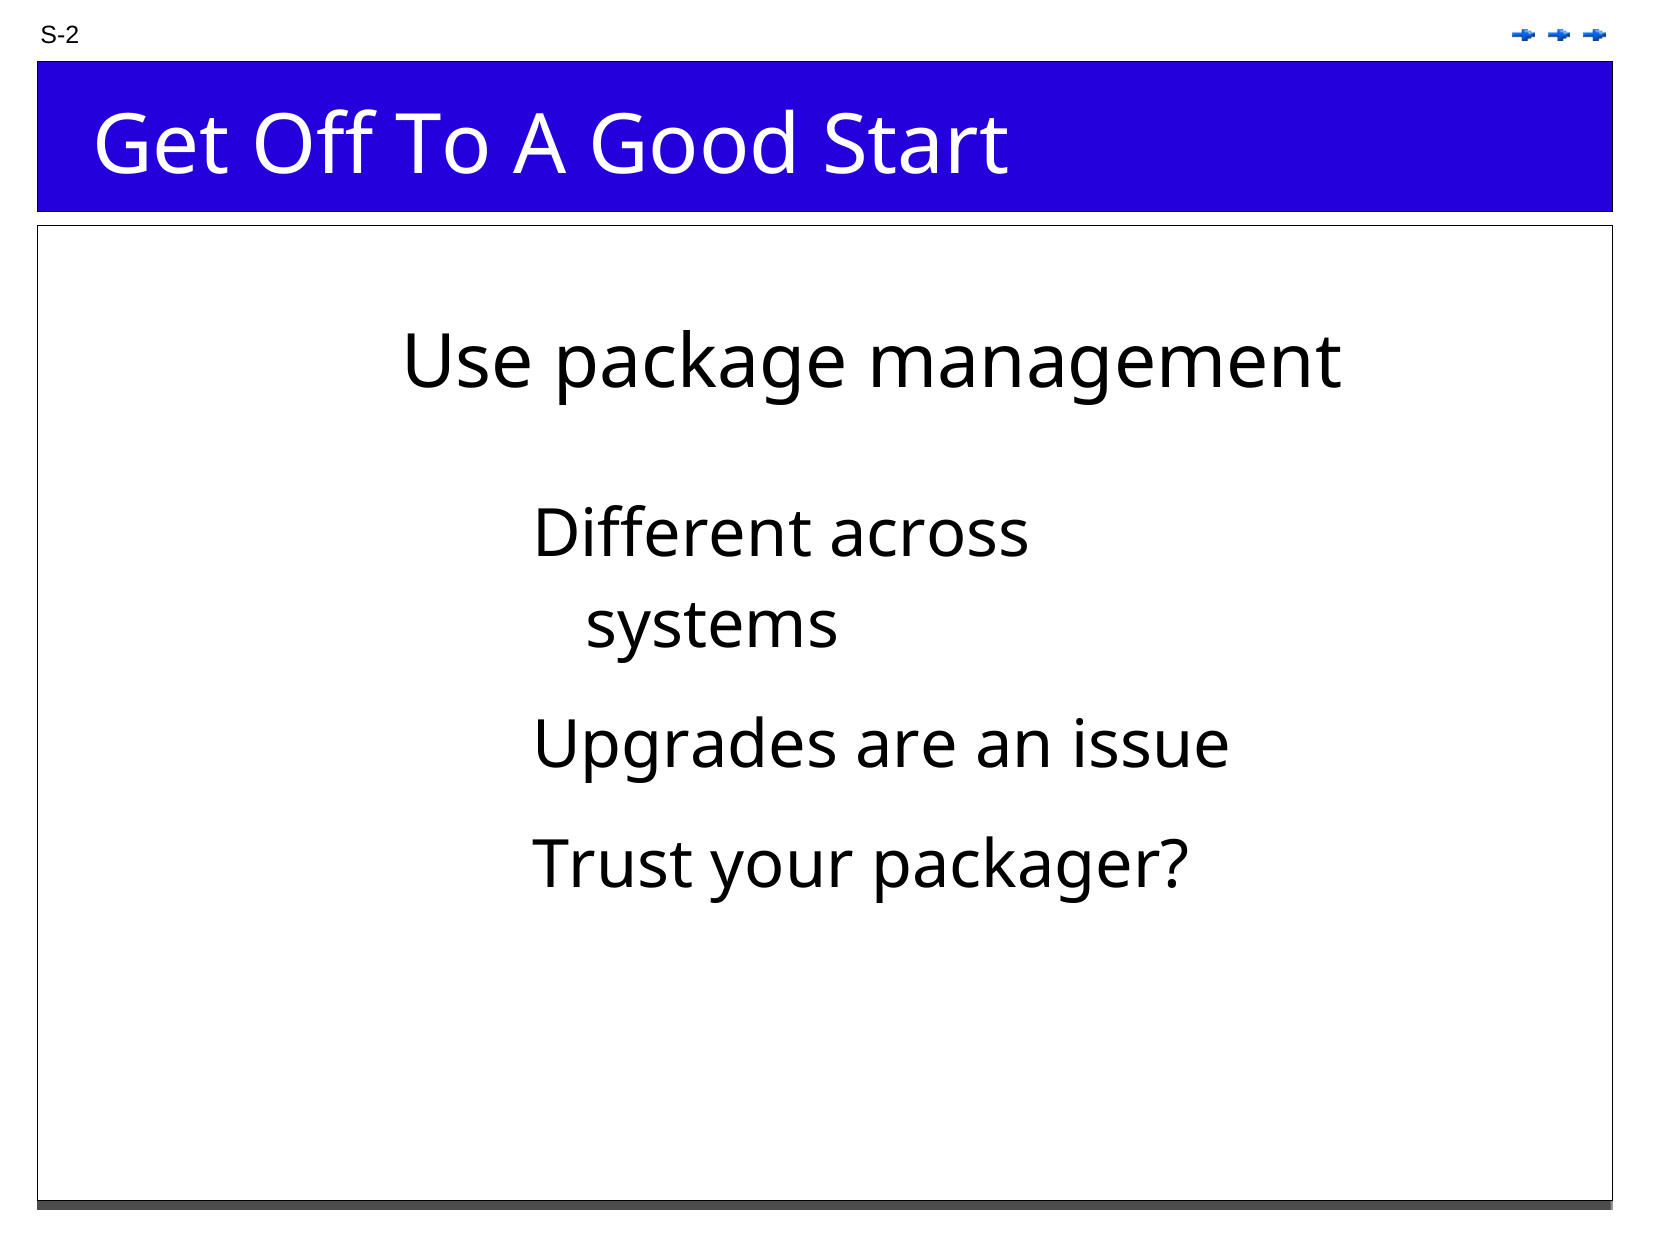

S-2
Get Off To A Good Start
Use package management
# Different across systems
Upgrades are an issue
Trust your packager?